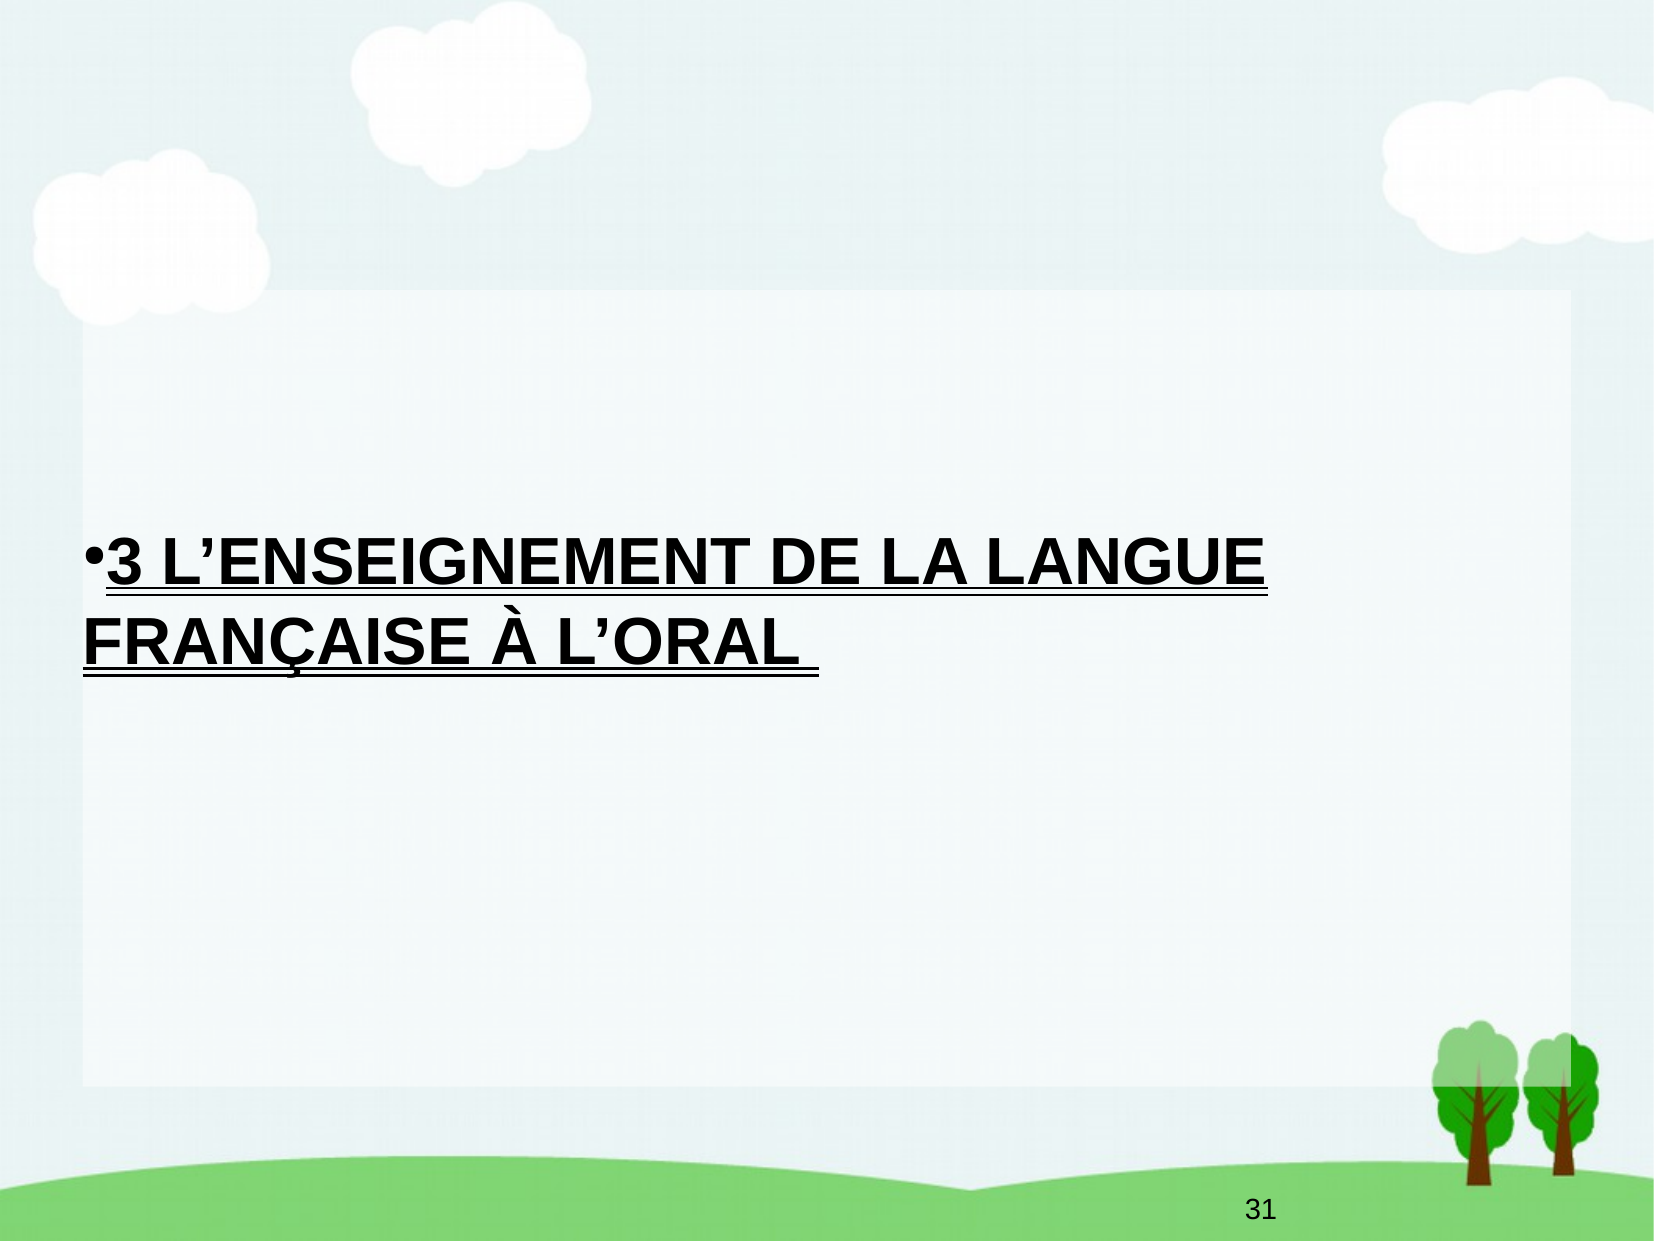

# 3 L’ENSEIGNEMENT DE LA LANGUE FRANÇAISE À L’ORAL